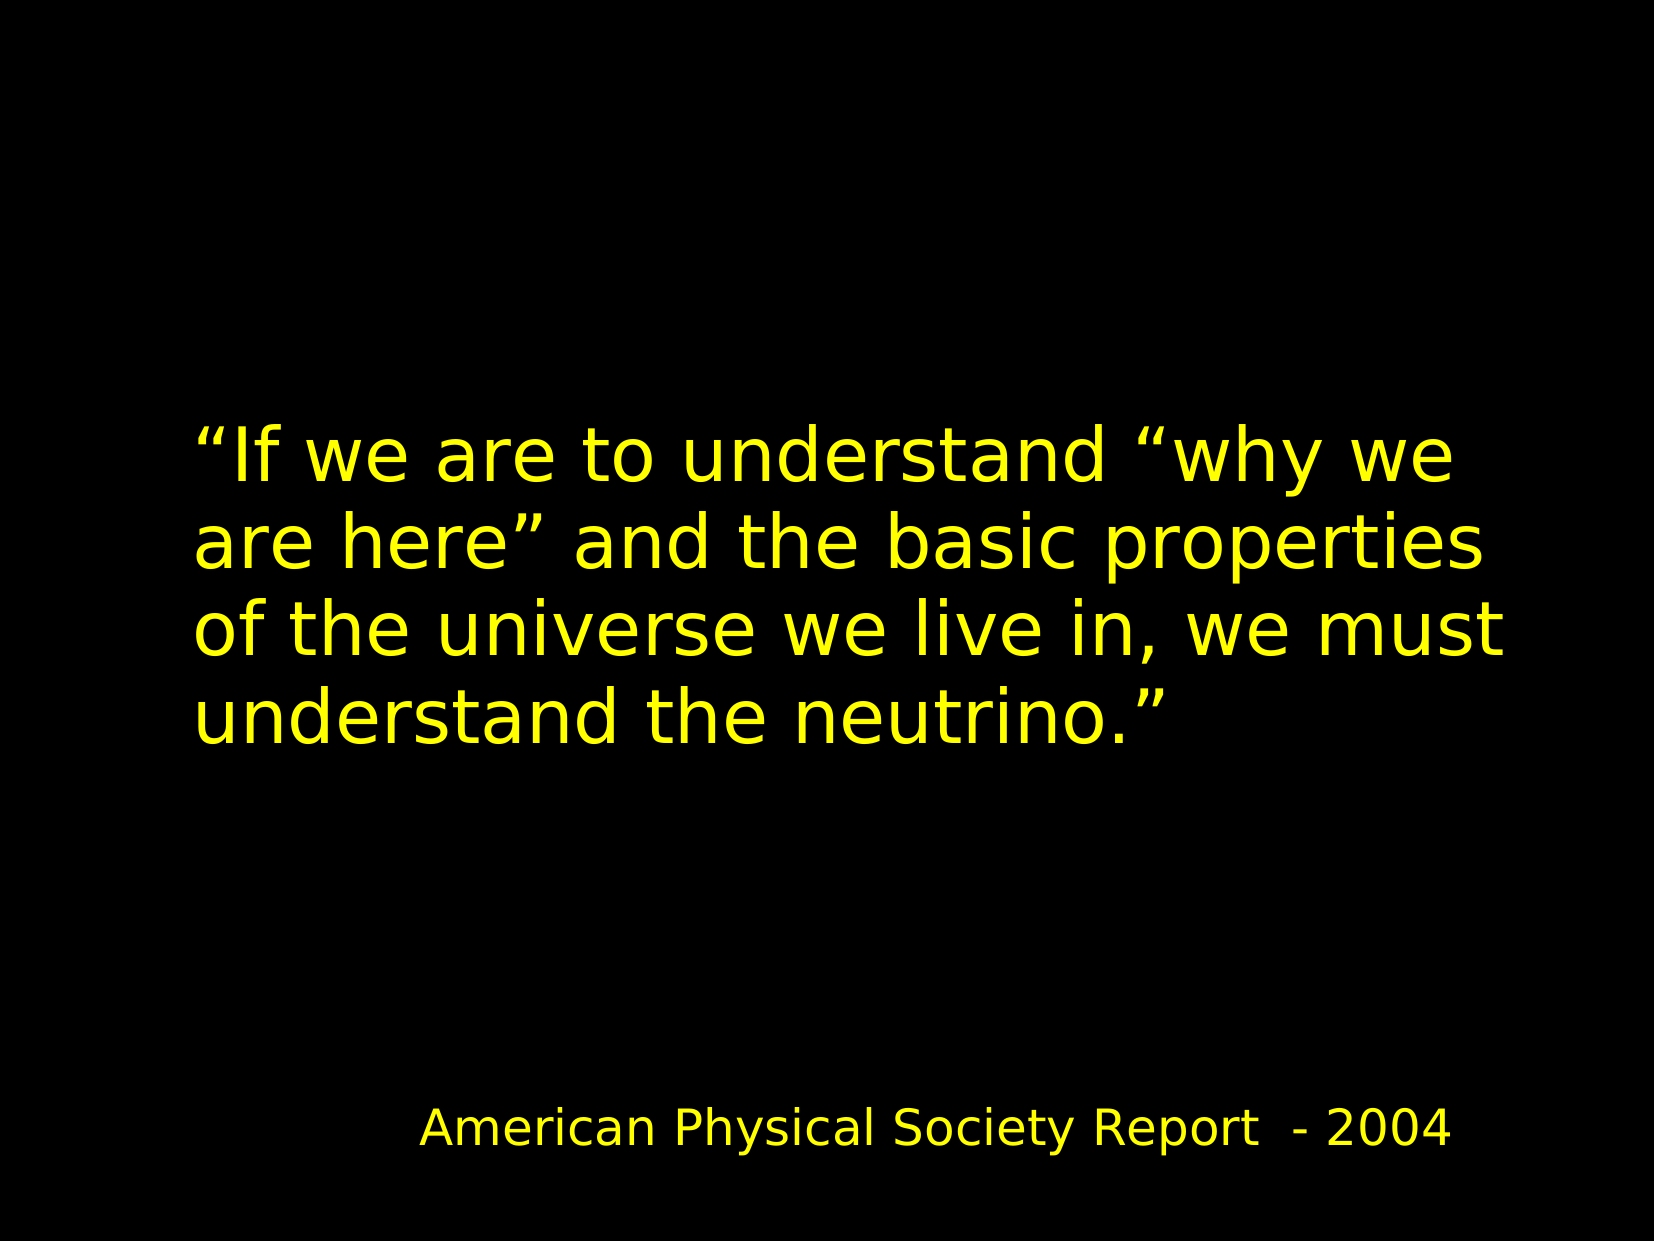

“If we are to understand “why we
are here” and the basic properties
of the universe we live in, we must
understand the neutrino.”
 American Physical Society Report - 2004